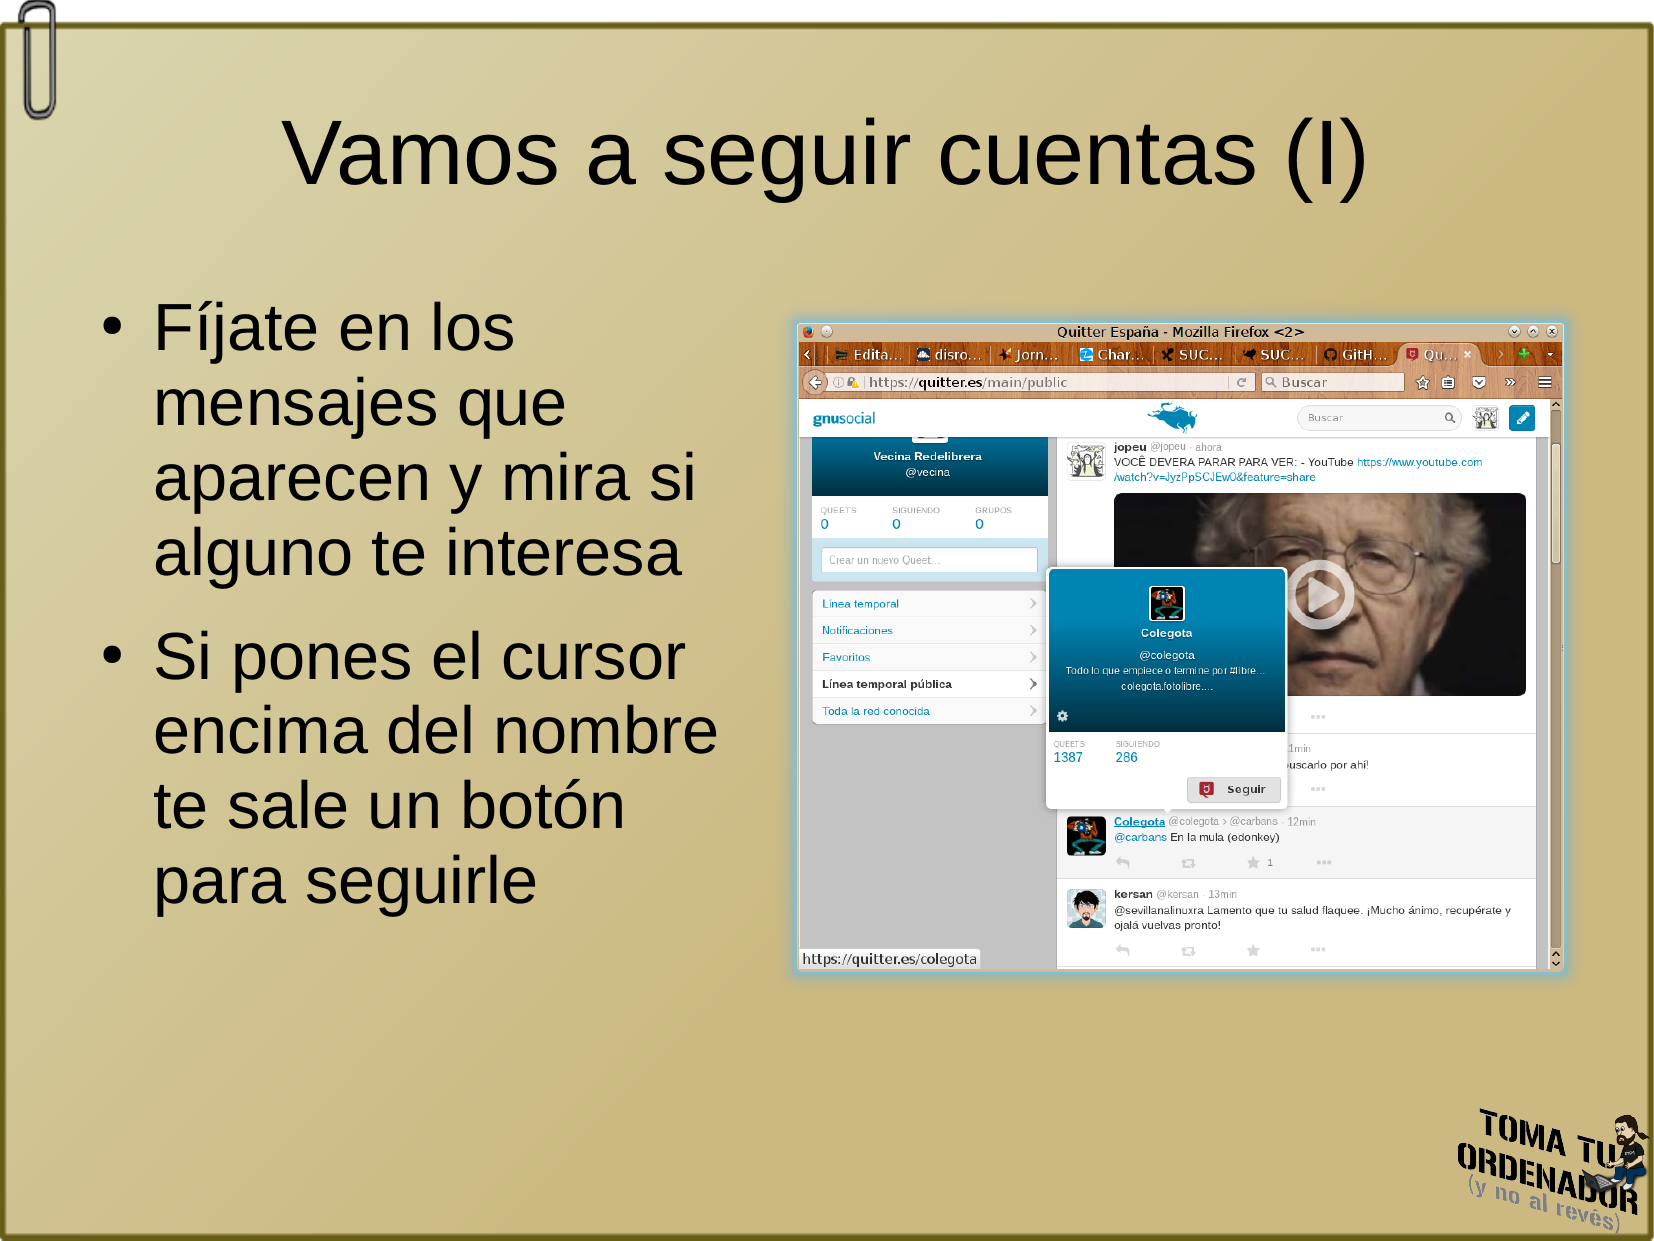

# Vamos a seguir cuentas (I)
Fíjate en los mensajes que aparecen y mira si alguno te interesa
Si pones el cursor encima del nombre te sale un botón para seguirle